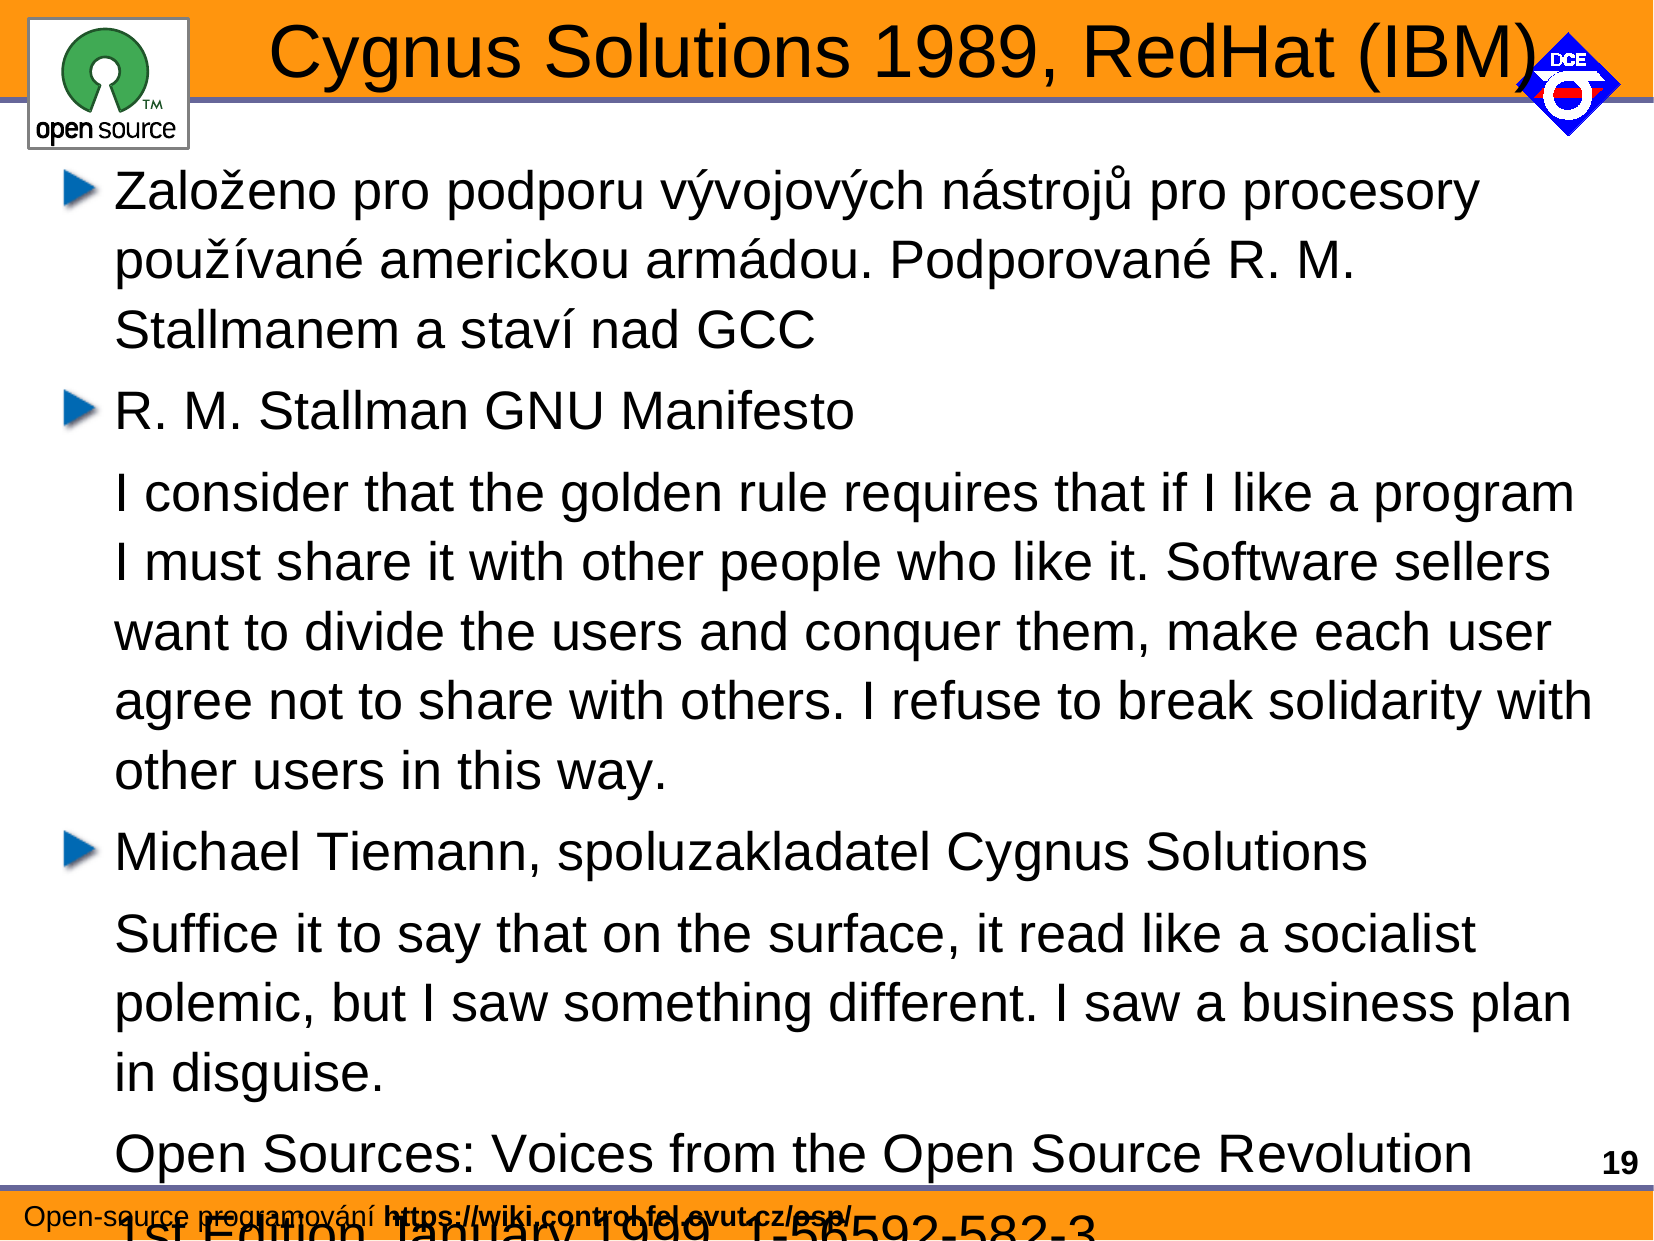

# Cygnus Solutions 1989, RedHat (IBM)
Založeno pro podporu vývojových nástrojů pro procesory používané americkou armádou. Podporované R. M. Stallmanem a staví nad GCC
R. M. Stallman GNU Manifesto
I consider that the golden rule requires that if I like a program I must share it with other people who like it. Software sellers want to divide the users and conquer them, make each user agree not to share with others. I refuse to break solidarity with other users in this way.
Michael Tiemann, spoluzakladatel Cygnus Solutions
Suffice it to say that on the surface, it read like a socialist polemic, but I saw something different. I saw a business plan in disguise.
Open Sources: Voices from the Open Source Revolution
1st Edition January 1999, 1-56592-582-3